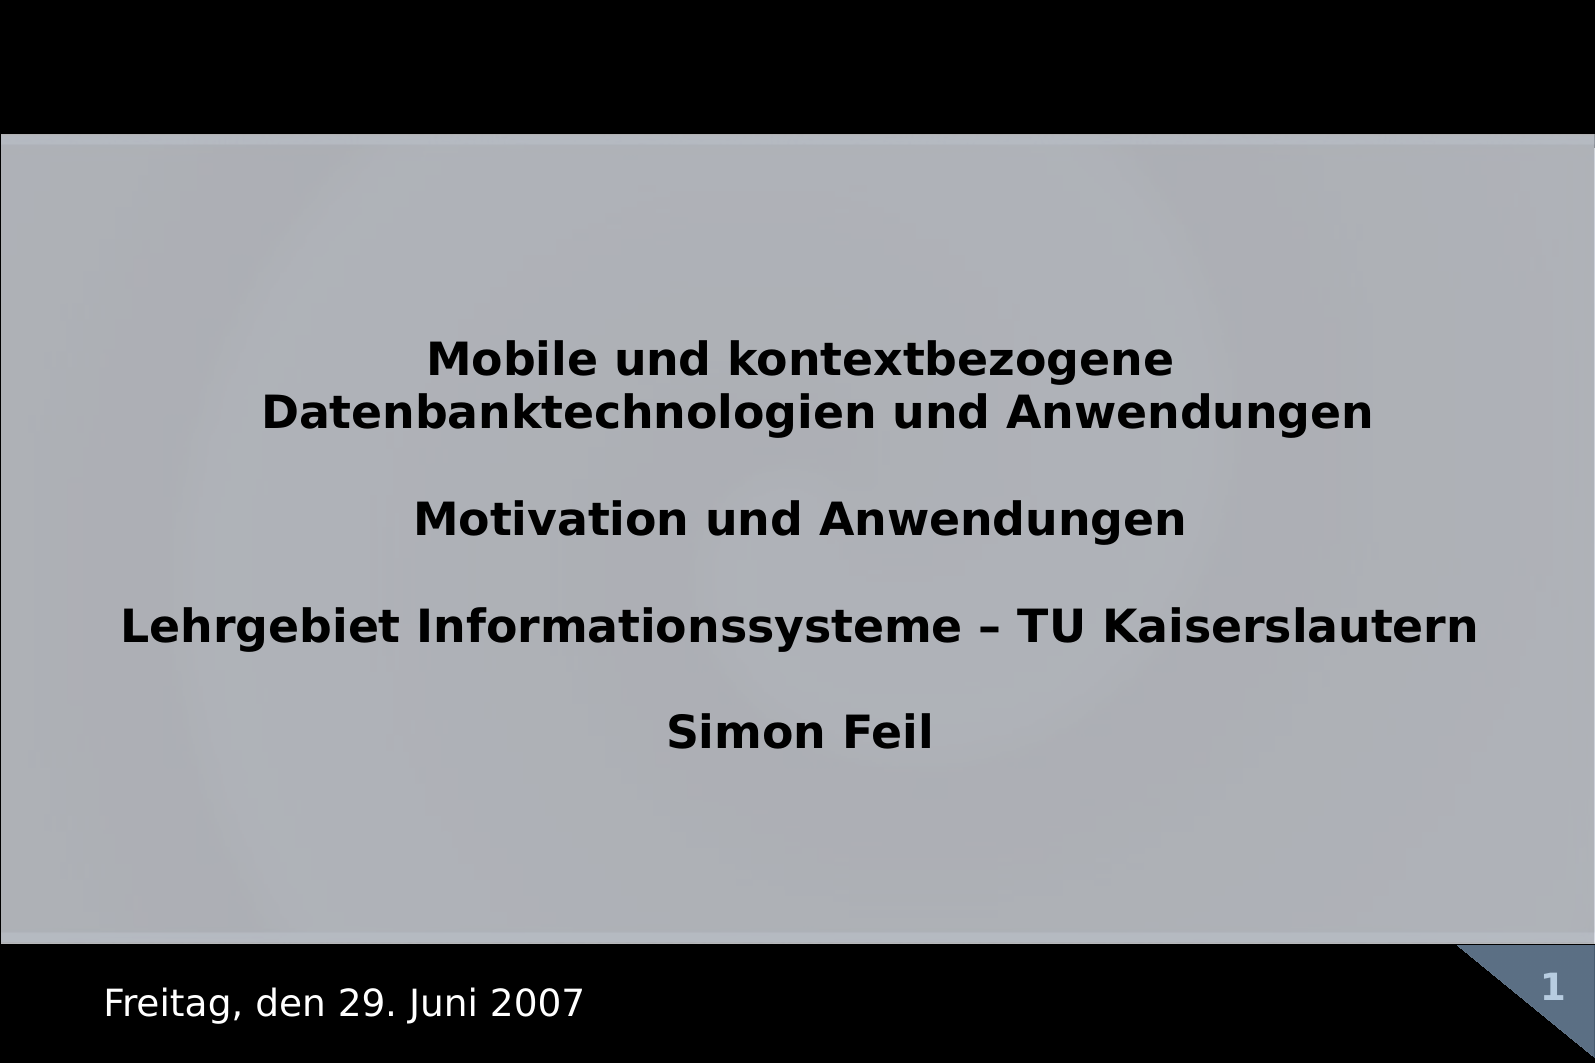

#
Mobile und kontextbezogene
Datenbanktechnologien und Anwendungen
Motivation und Anwendungen
Lehrgebiet Informationssysteme – TU Kaiserslautern
Simon Feil
Freitag, den 29. Juni 2007